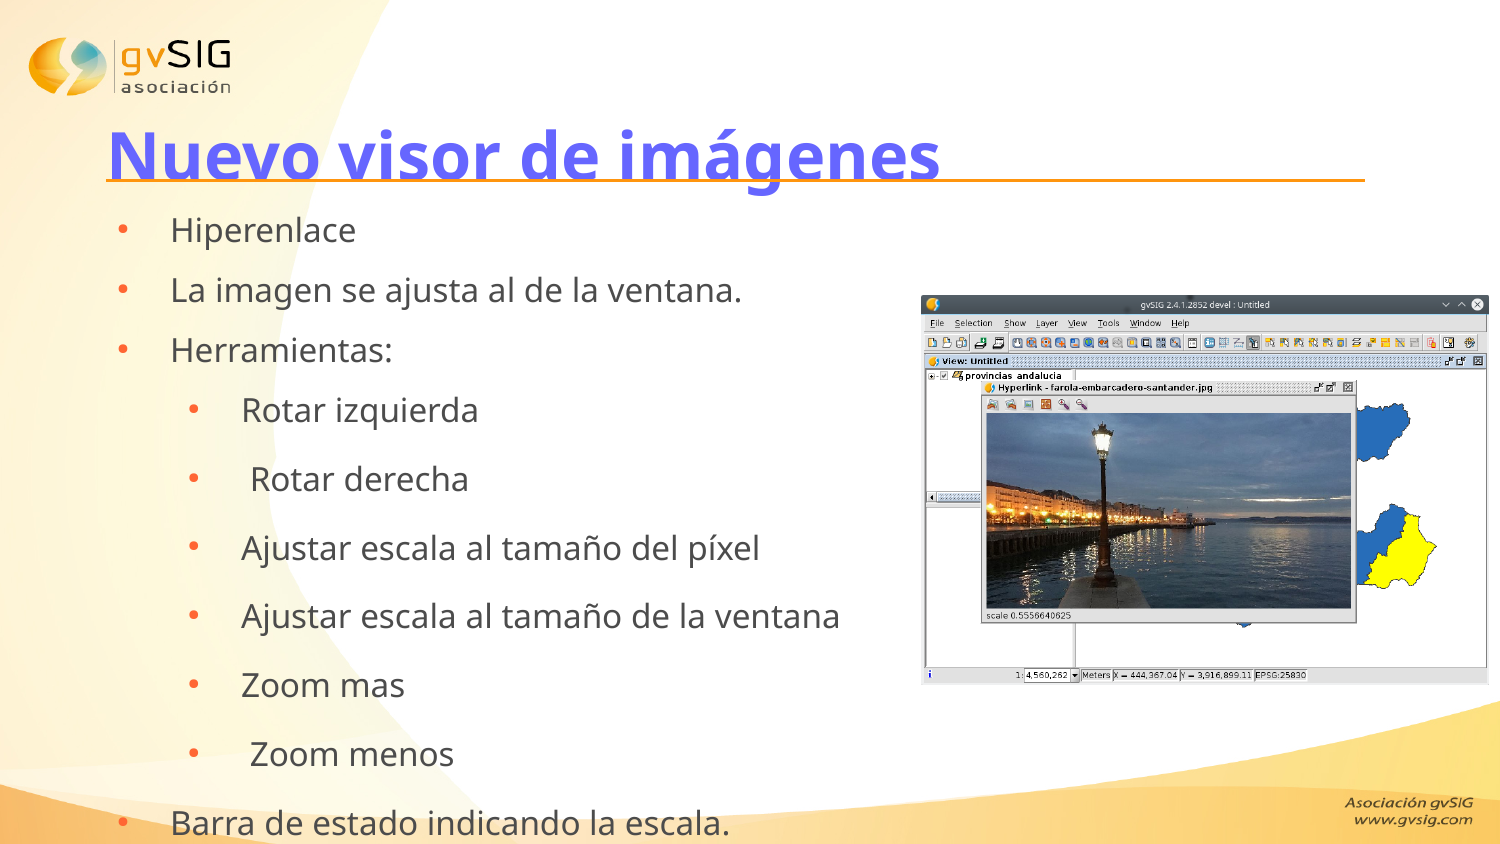

# Nuevo visor de imágenes
Hiperenlace
La imagen se ajusta al de la ventana.
Herramientas:
Rotar izquierda
 Rotar derecha
Ajustar escala al tamaño del píxel
Ajustar escala al tamaño de la ventana
Zoom mas
 Zoom menos
Barra de estado indicando la escala.